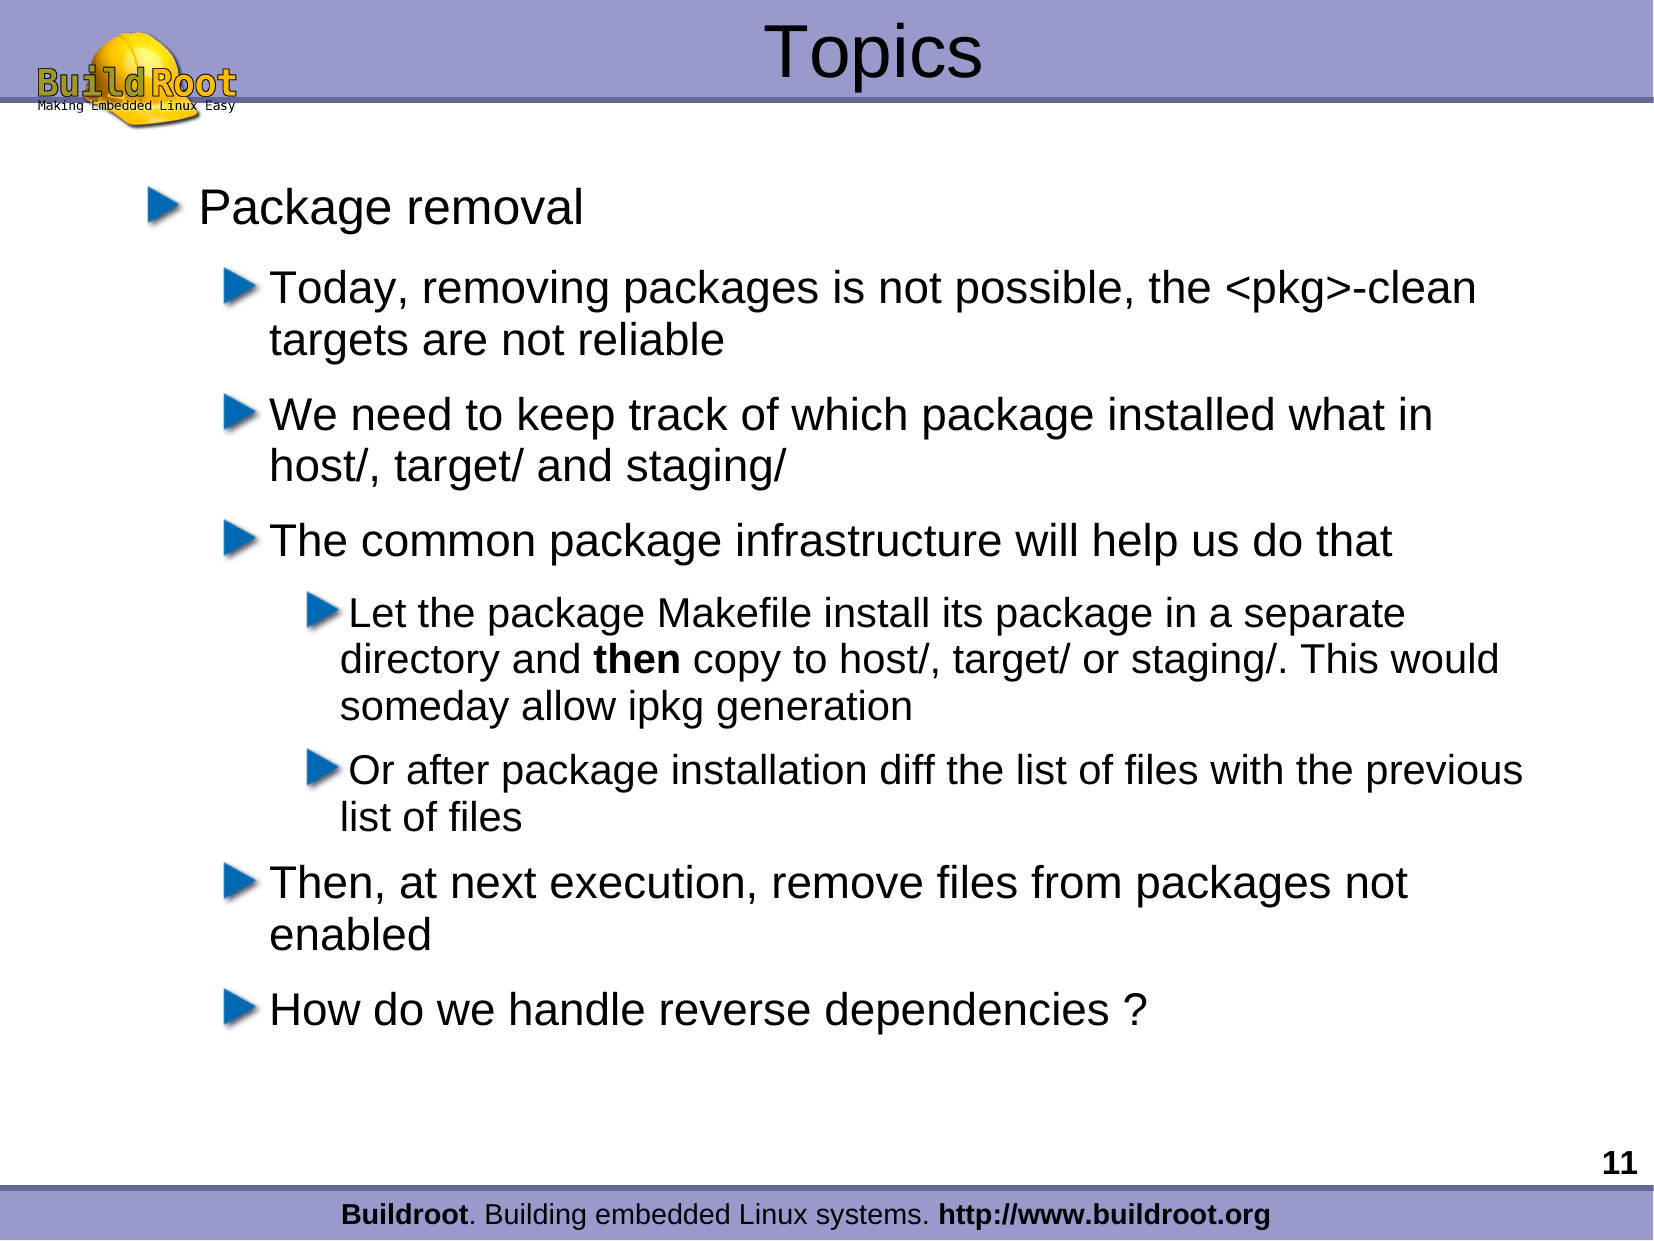

# Topics
Package removal
Today, removing packages is not possible, the <pkg>-clean targets are not reliable
We need to keep track of which package installed what in host/, target/ and staging/
The common package infrastructure will help us do that
Let the package Makefile install its package in a separate directory and then copy to host/, target/ or staging/. This would someday allow ipkg generation
Or after package installation diff the list of files with the previous list of files
Then, at next execution, remove files from packages not enabled
How do we handle reverse dependencies ?